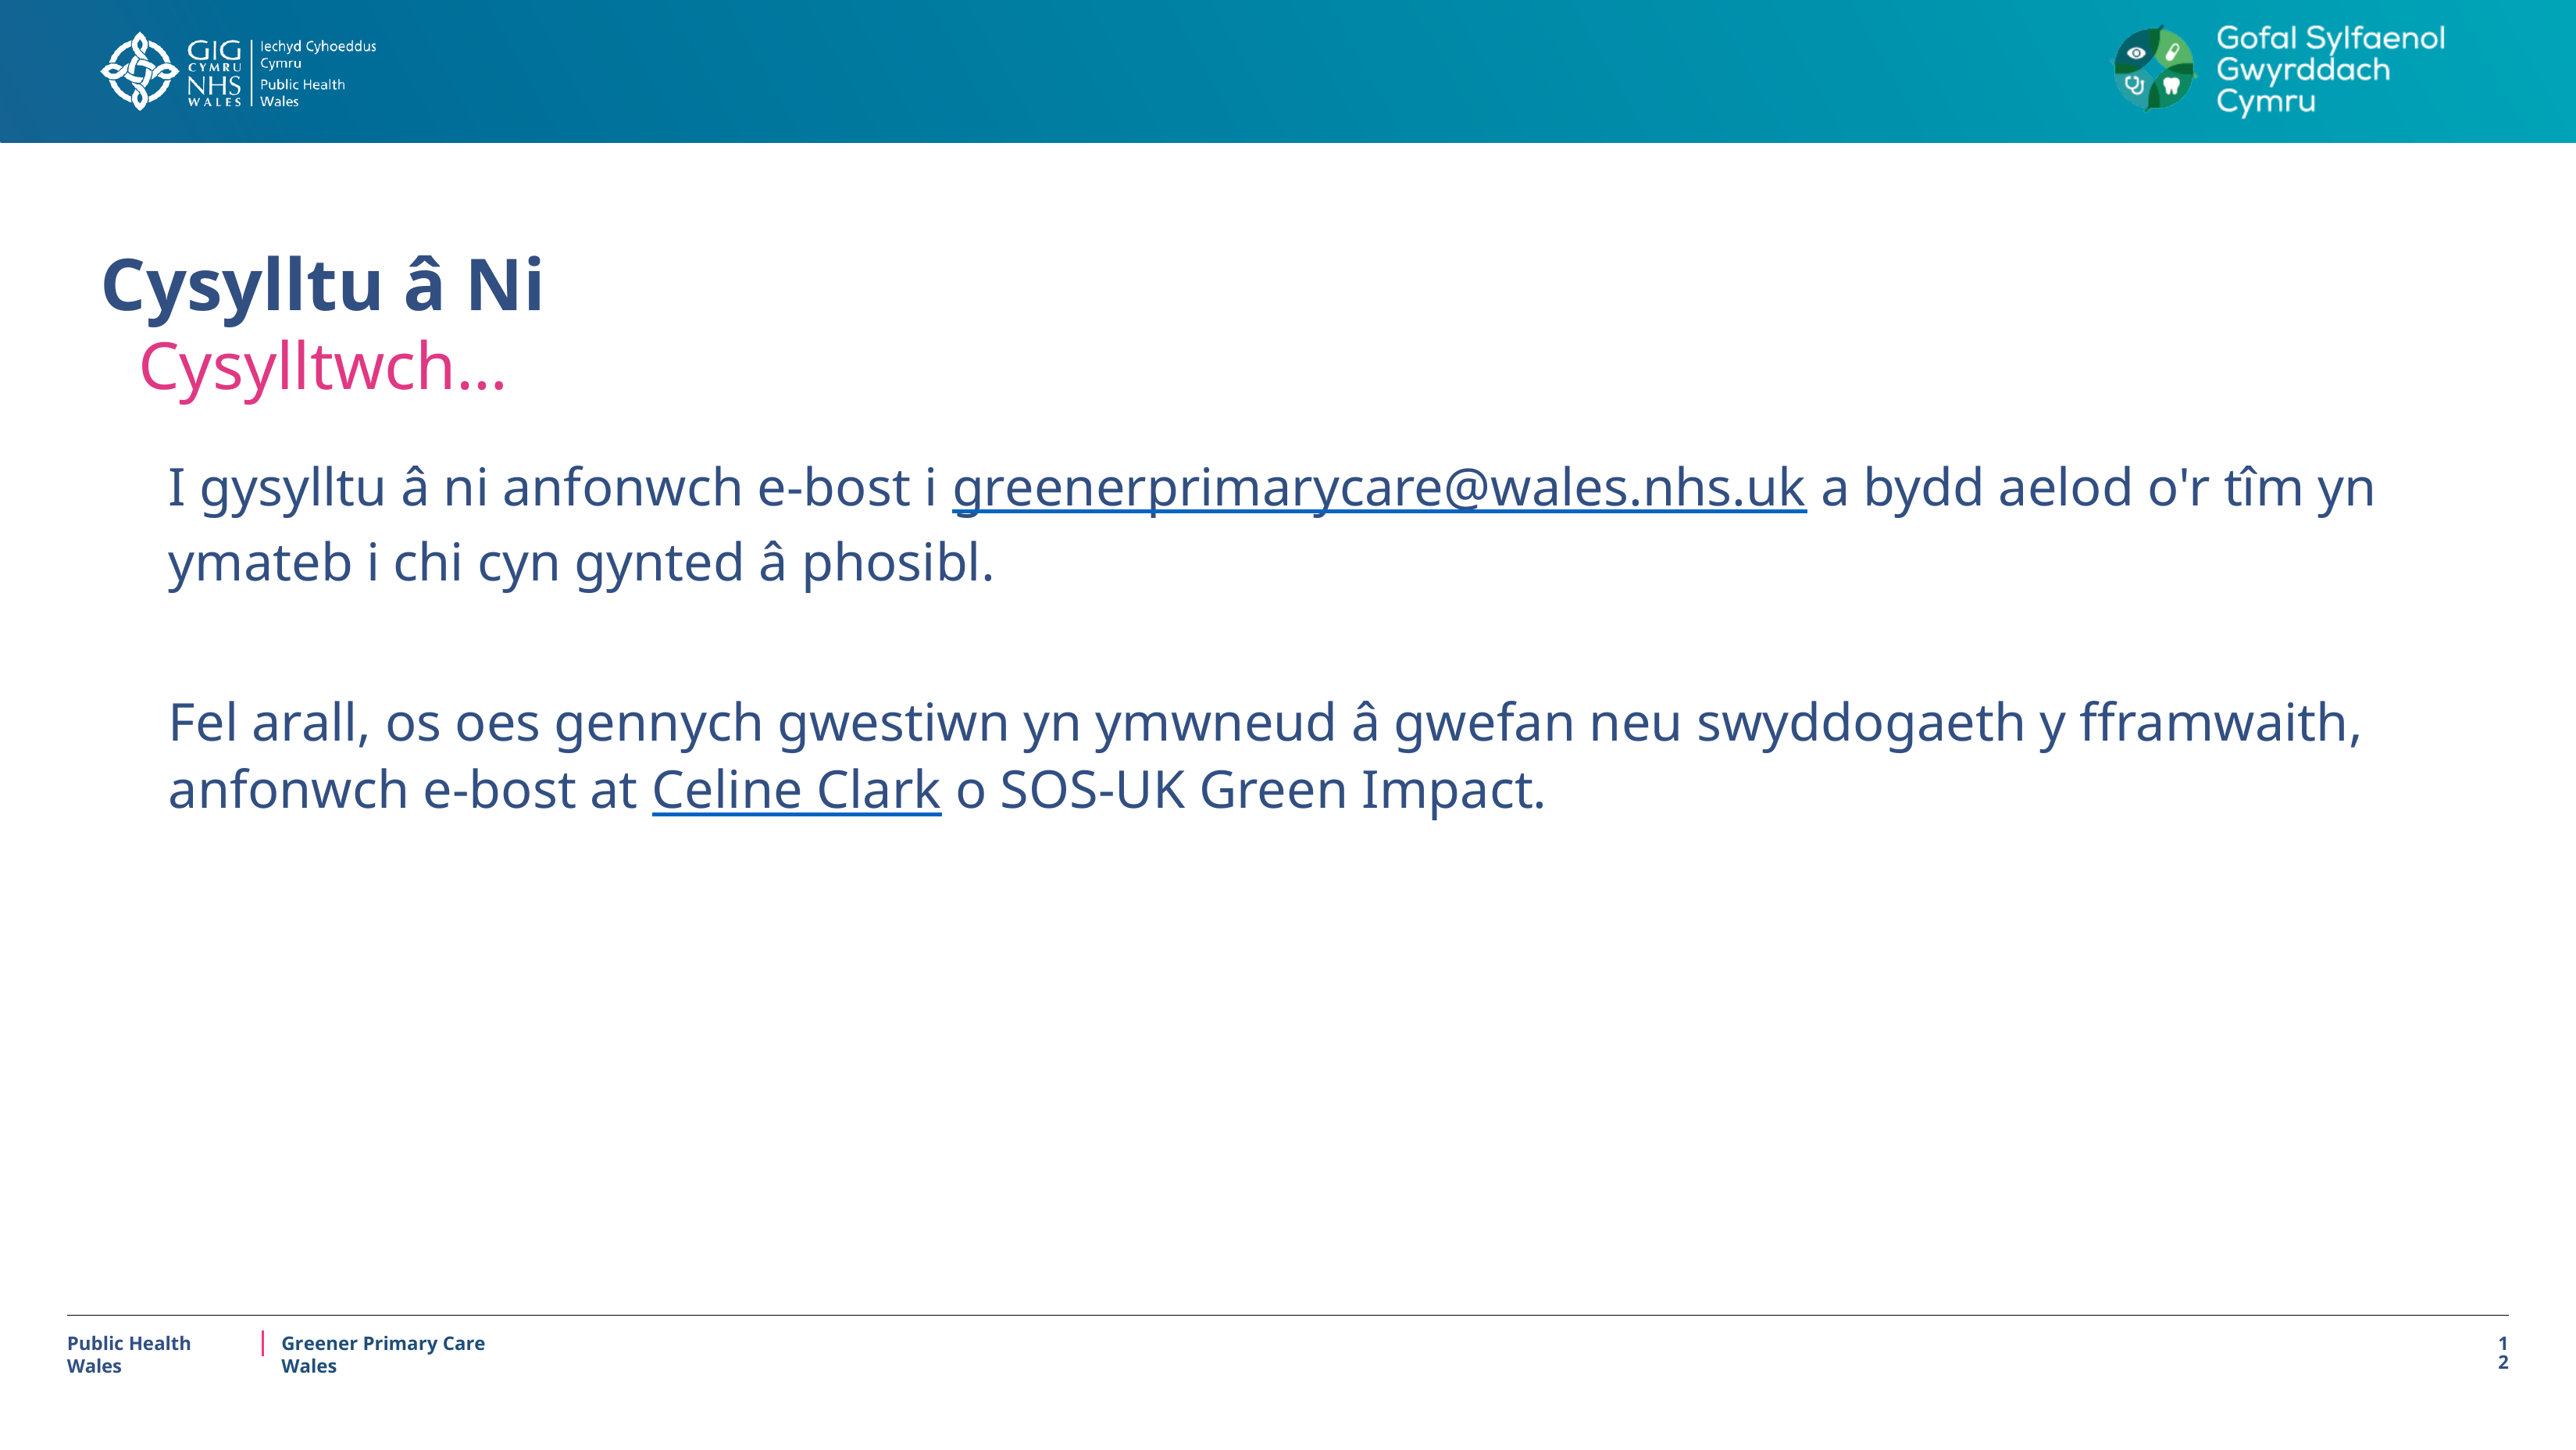

# Cysylltu â Ni Cysylltwch…
I gysylltu â ni anfonwch e-bost i greenerprimarycare@wales.nhs.uk a bydd aelod o'r tîm yn ymateb i chi cyn gynted â phosibl.
Fel arall, os oes gennych gwestiwn yn ymwneud â gwefan neu swyddogaeth y fframwaith, anfonwch e-bost at Celine Clark o SOS-UK Green Impact.
Public Health Wales
Greener Primary Care Wales